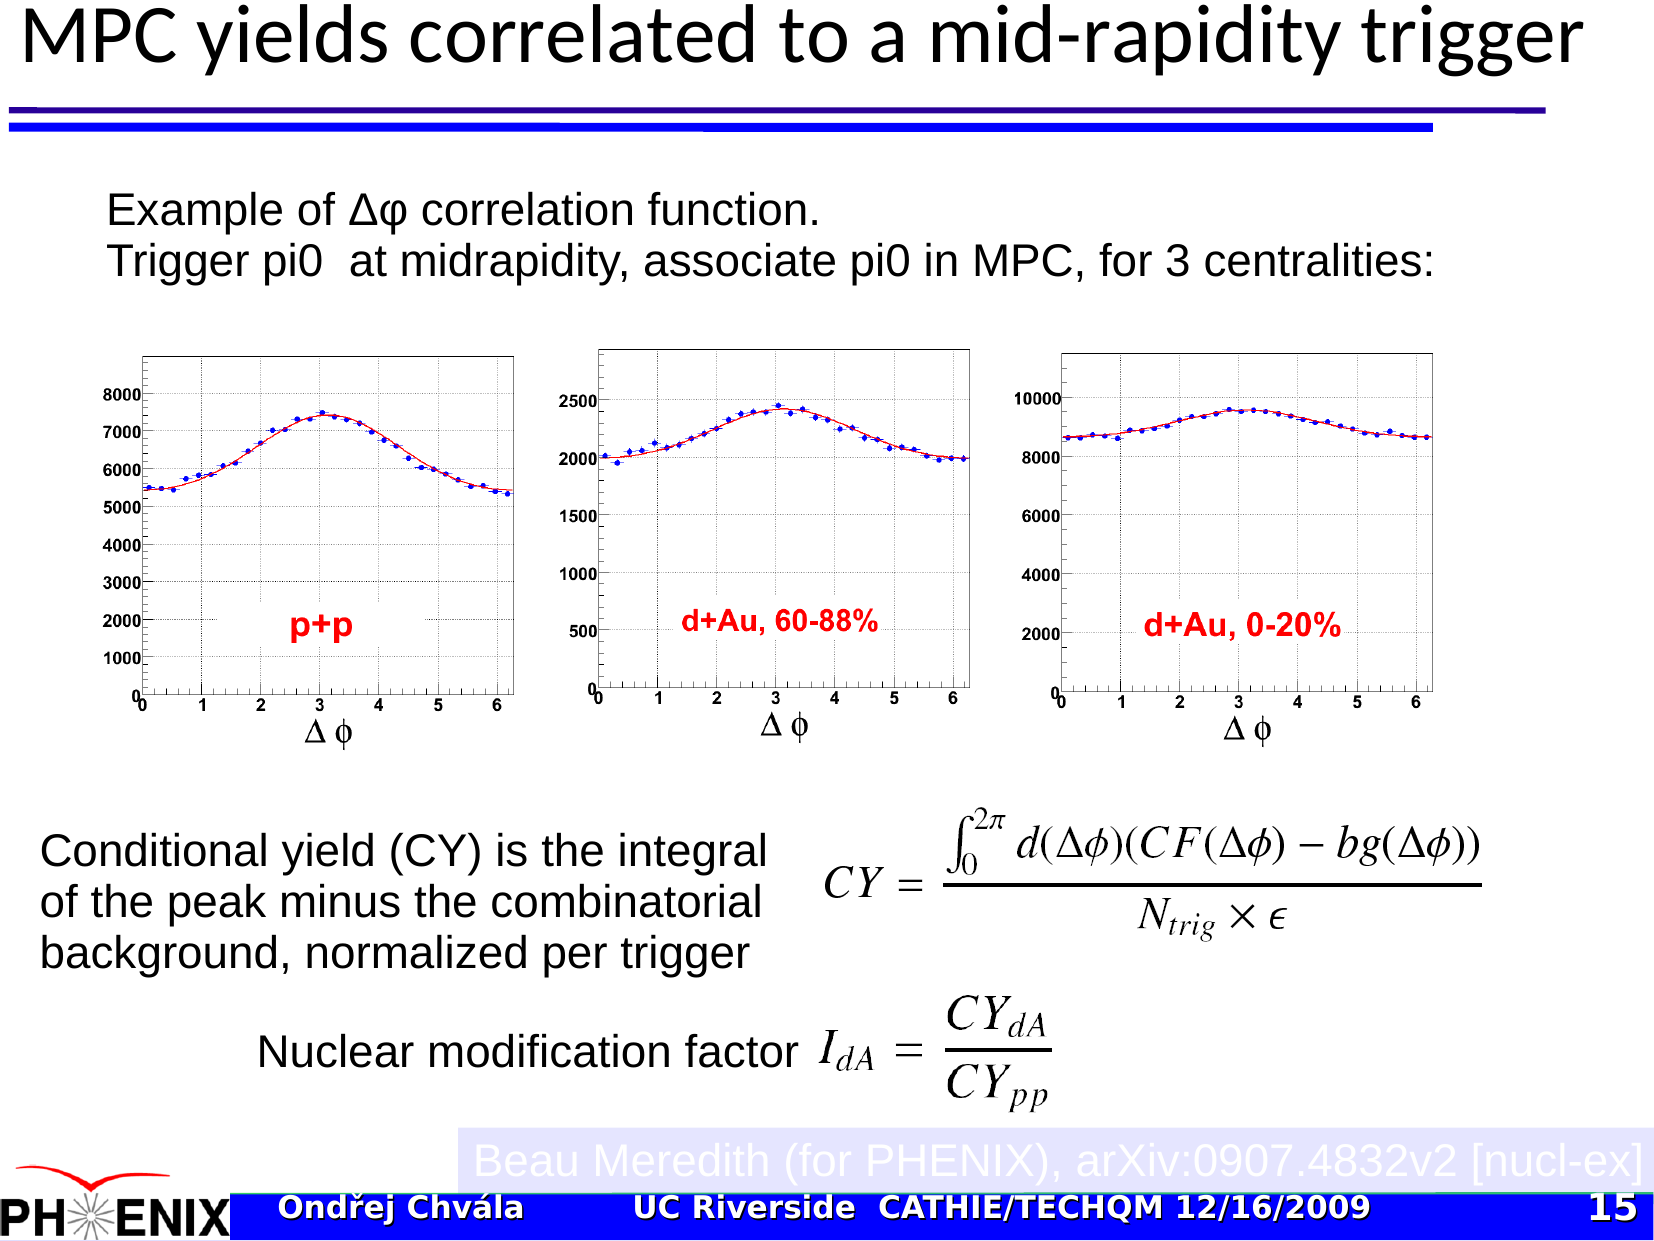

# MPC yields correlated to a mid-rapidity trigger
Example of Δφ correlation function.
Trigger pi0 at midrapidity, associate pi0 in MPC, for 3 centralities:
Conditional yield (CY) is the integral
of the peak minus the combinatorial
background, normalized per trigger
Nuclear modification factor
Beau Meredith (for PHENIX), arXiv:0907.4832v2 [nucl-ex]